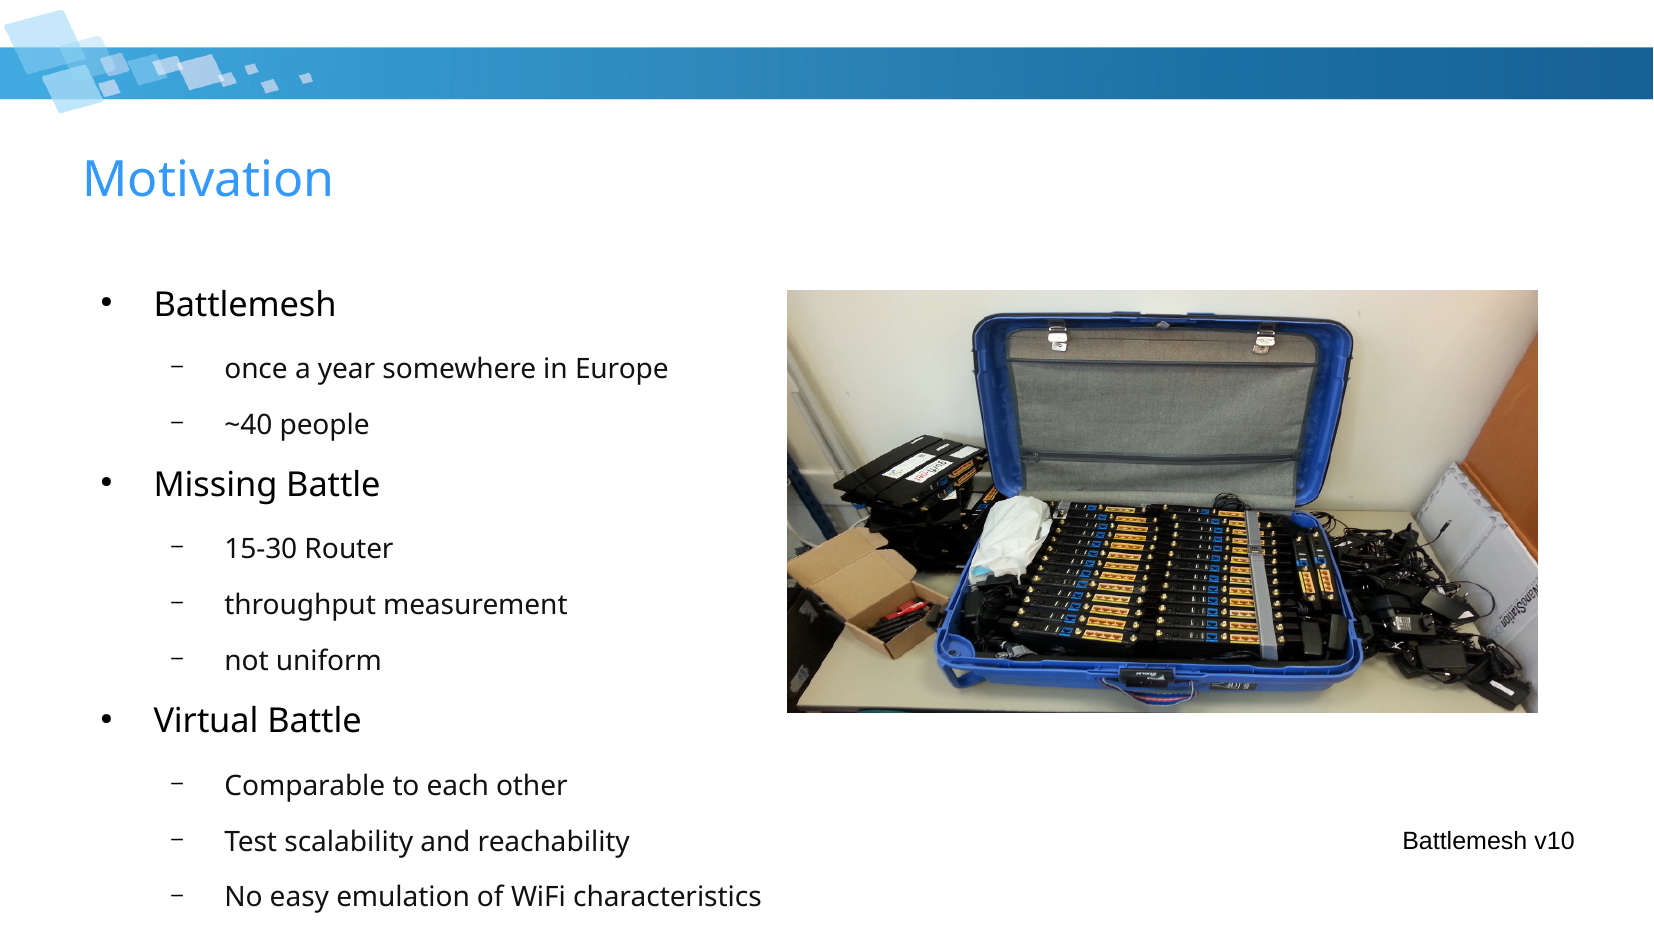

# Motivation
Battlemesh
once a year somewhere in Europe
~40 people
Missing Battle
15-30 Router
throughput measurement
not uniform
Virtual Battle
Comparable to each other
Test scalability and reachability
No easy emulation of WiFi characteristics
radio interference patterns
Battlemesh v10